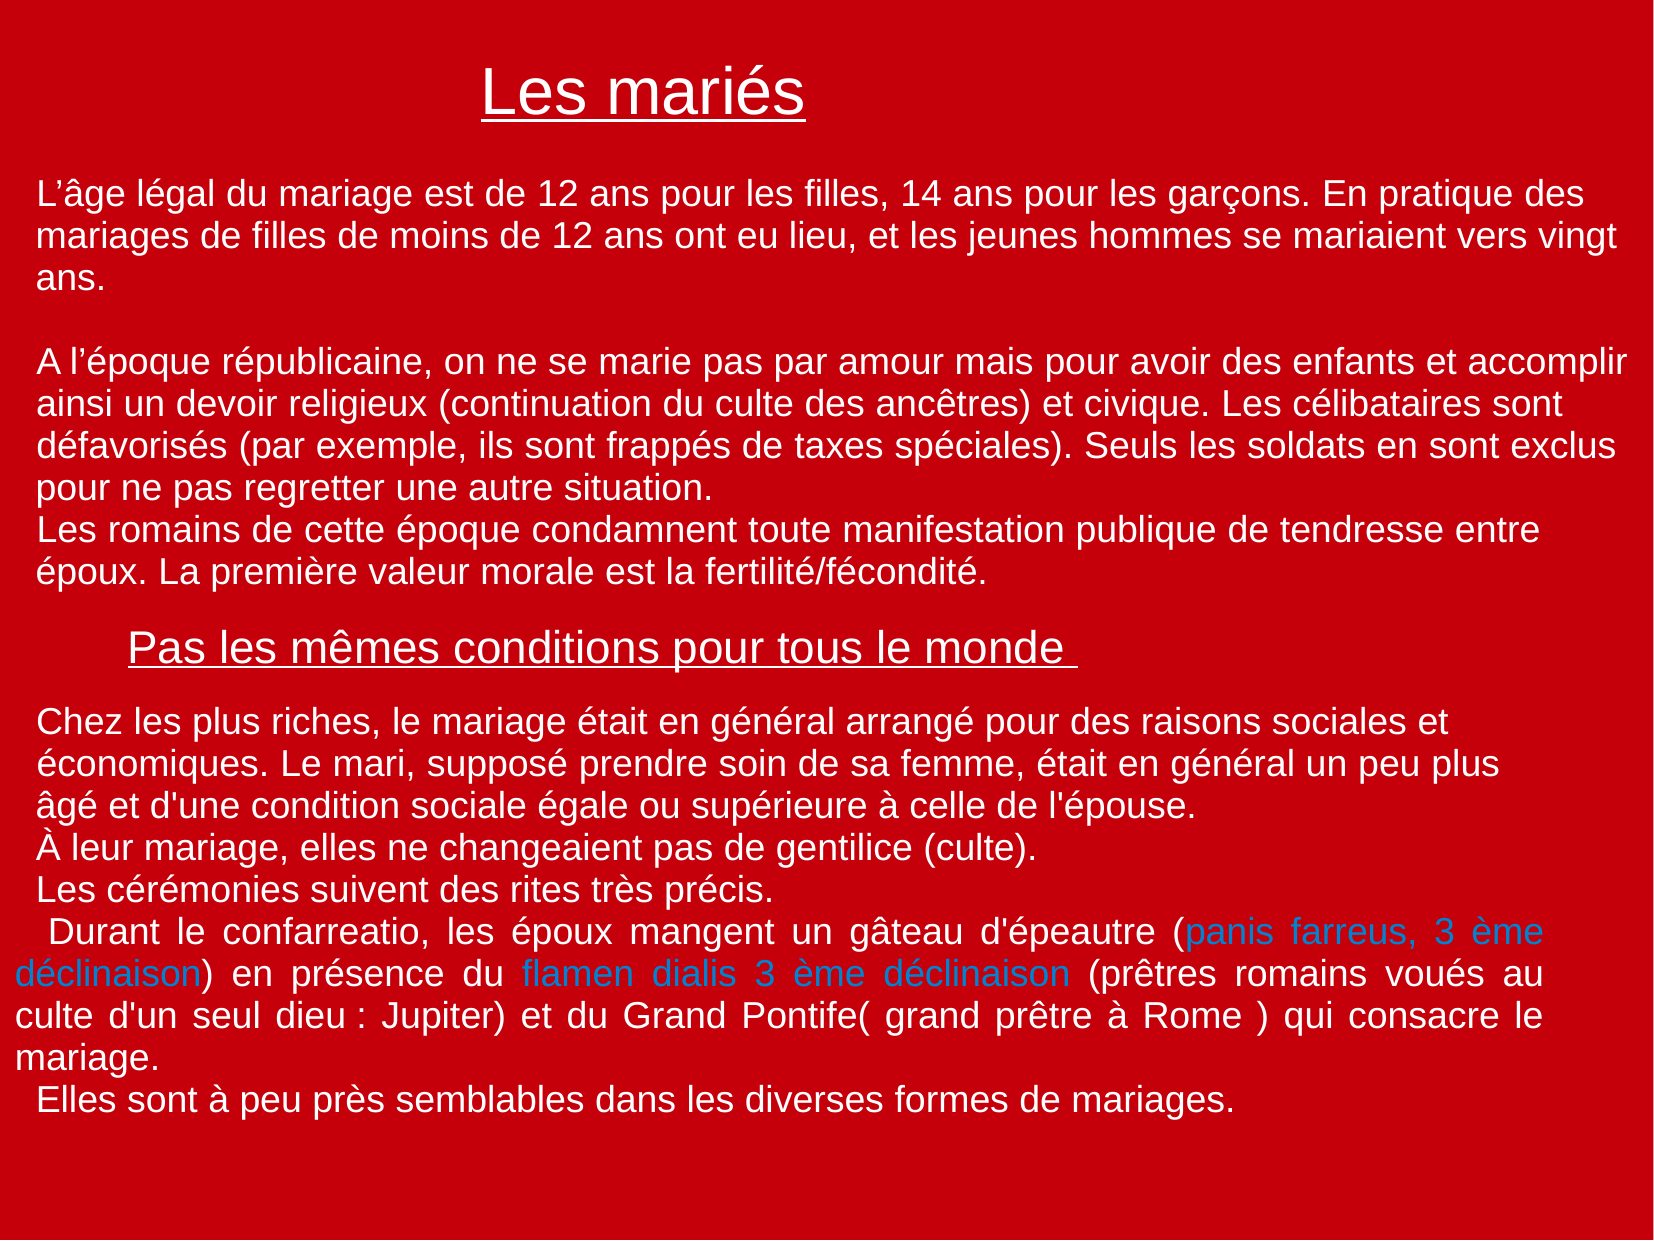

Les mariés
 L’âge légal du mariage est de 12 ans pour les filles, 14 ans pour les garçons. En pratique des mariages de filles de moins de 12 ans ont eu lieu, et les jeunes hommes se mariaient vers vingt ans.
 A l’époque républicaine, on ne se marie pas par amour mais pour avoir des enfants et accomplir ainsi un devoir religieux (continuation du culte des ancêtres) et civique. Les célibataires sont défavorisés (par exemple, ils sont frappés de taxes spéciales). Seuls les soldats en sont exclus pour ne pas regretter une autre situation.
 Les romains de cette époque condamnent toute manifestation publique de tendresse entre époux. La première valeur morale est la fertilité/fécondité.
Pas les mêmes conditions pour tous le monde
 Chez les plus riches, le mariage était en général arrangé pour des raisons sociales et économiques. Le mari, supposé prendre soin de sa femme, était en général un peu plus âgé et d'une condition sociale égale ou supérieure à celle de l'épouse.
 À leur mariage, elles ne changeaient pas de gentilice (culte).
 Les cérémonies suivent des rites très précis.
 Durant le confarreatio, les époux mangent un gâteau d'épeautre (panis farreus, 3 ème déclinaison) en présence du flamen dialis 3 ème déclinaison (prêtres romains voués au culte d'un seul dieu : Jupiter) et du Grand Pontife( grand prêtre à Rome ) qui consacre le mariage.
 Elles sont à peu près semblables dans les diverses formes de mariages.